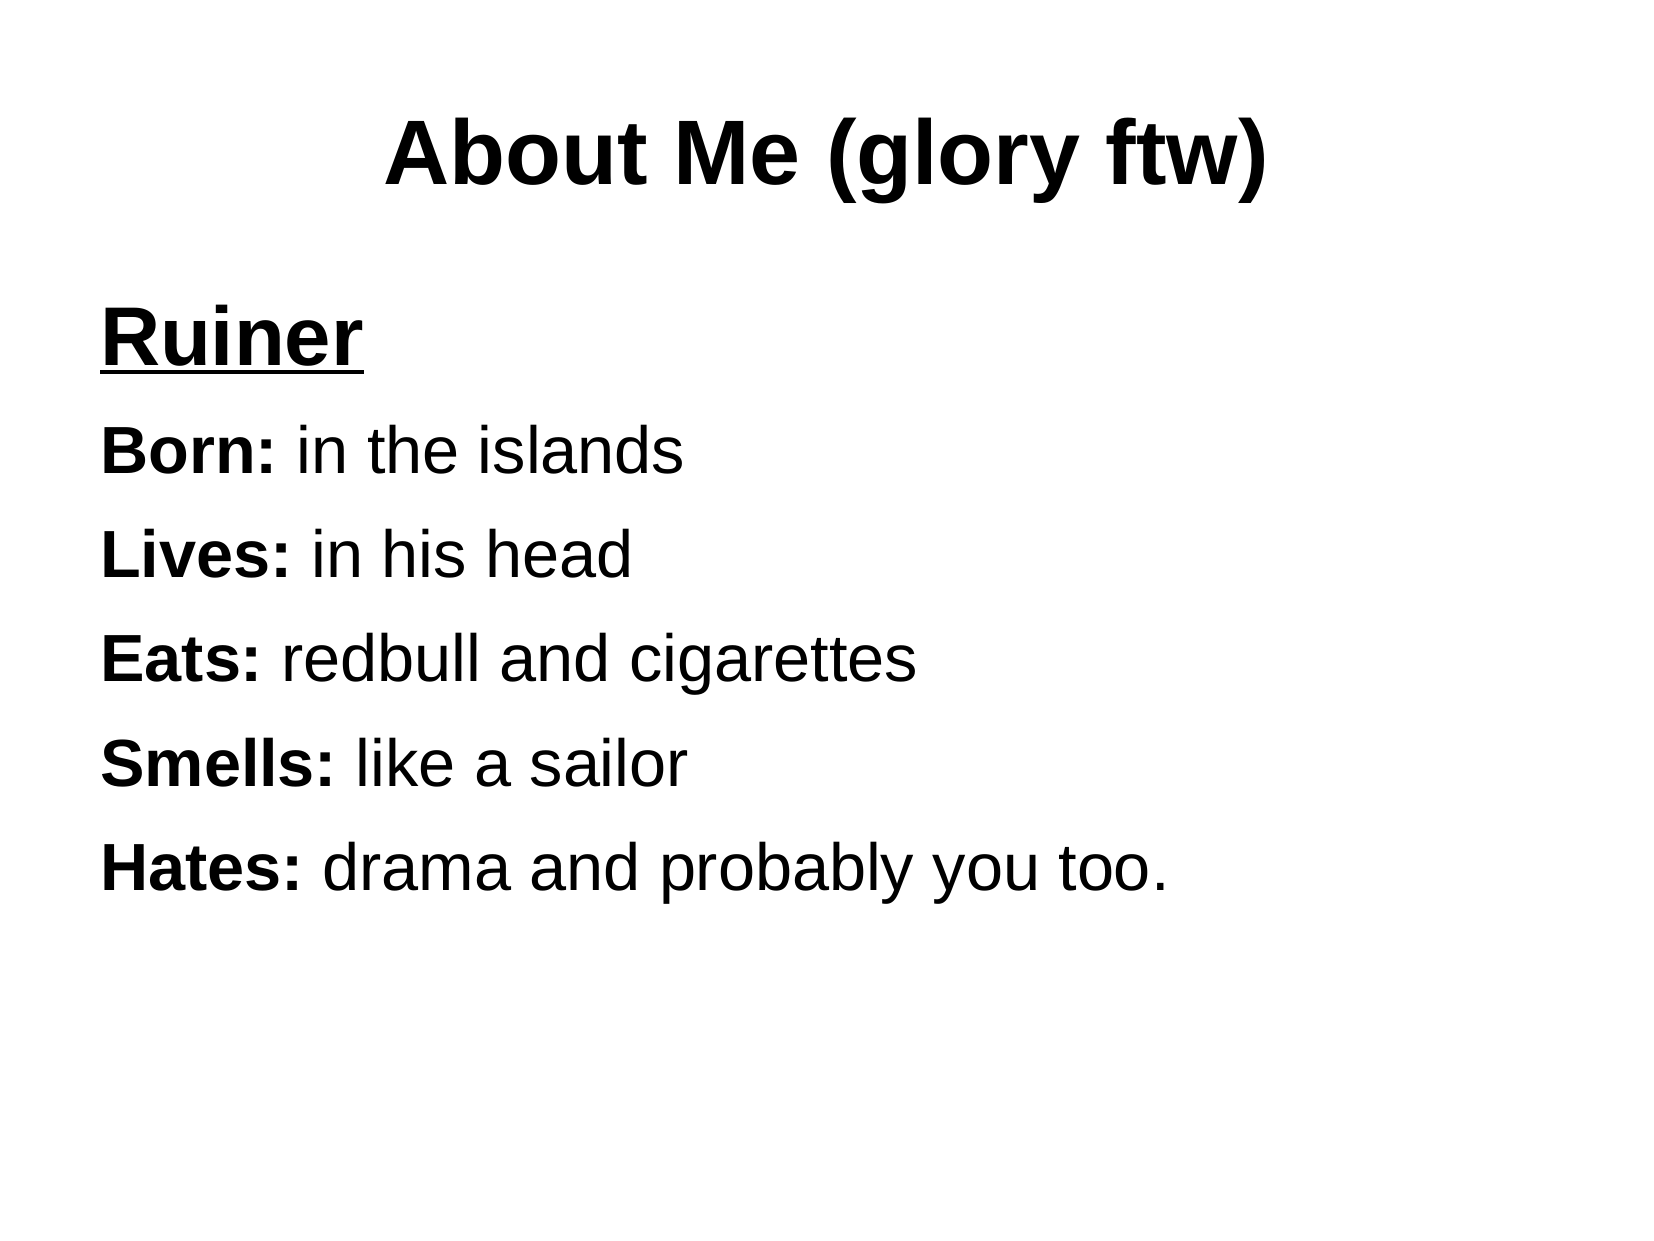

# About Me (glory ftw)
Ruiner
Born: in the islands
Lives: in his head
Eats: redbull and cigarettes
Smells: like a sailor
Hates: drama and probably you too.